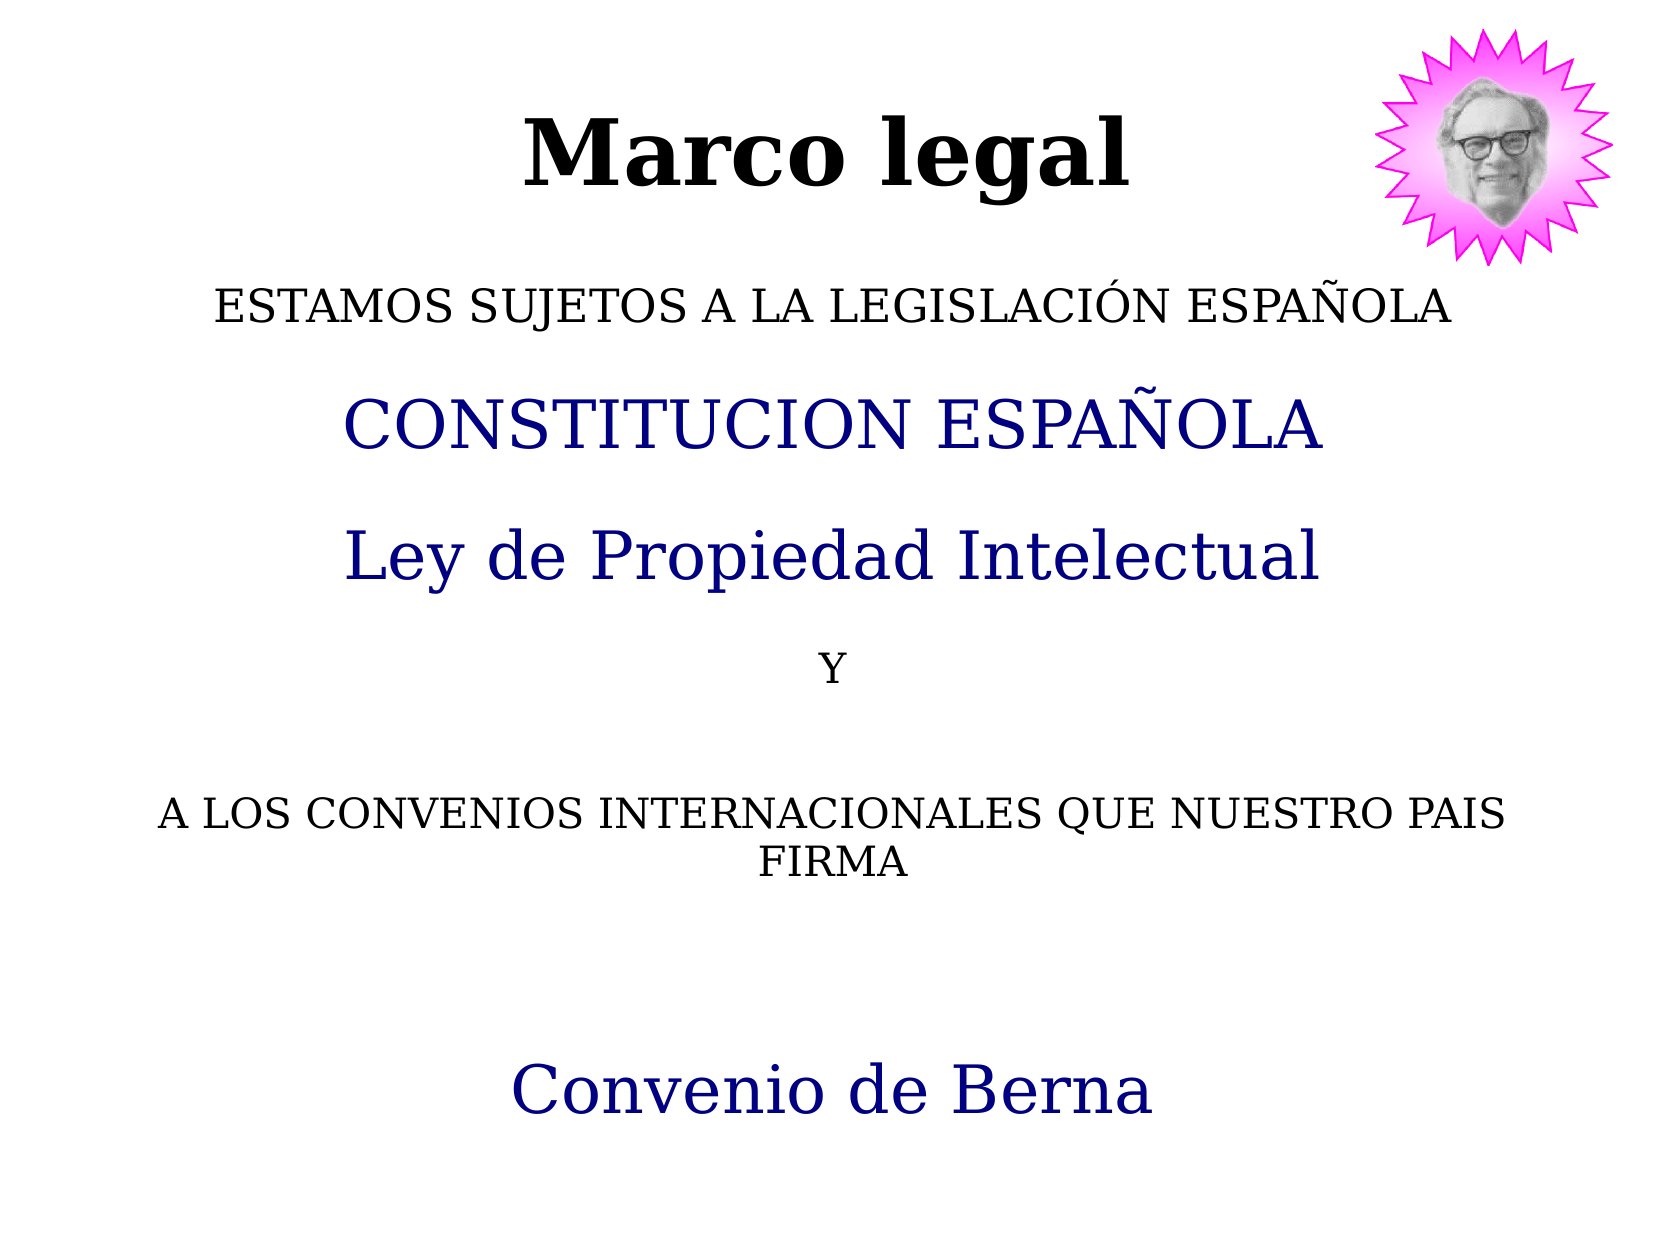

# Marco legal
ESTAMOS SUJETOS A LA LEGISLACIÓN ESPAÑOLA
CONSTITUCION ESPAÑOLA
Ley de Propiedad Intelectual
Y
A LOS CONVENIOS INTERNACIONALES QUE NUESTRO PAIS FIRMA
Convenio de Berna